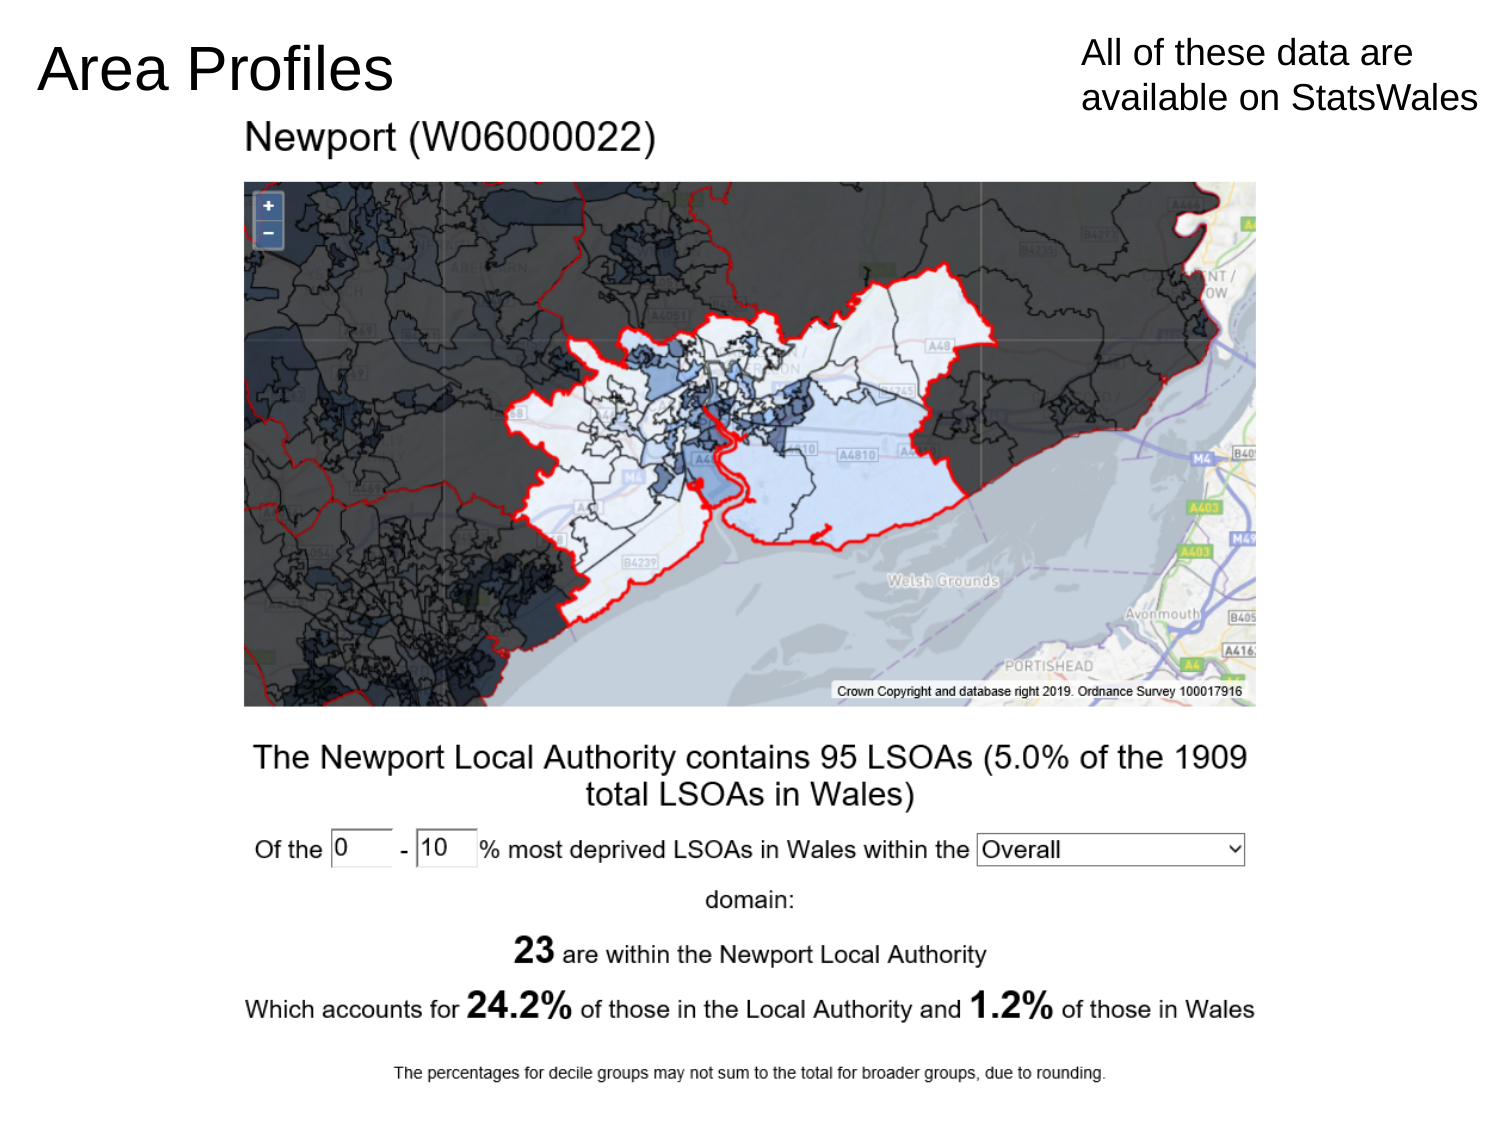

Area Profiles
All of these data are available on StatsWales